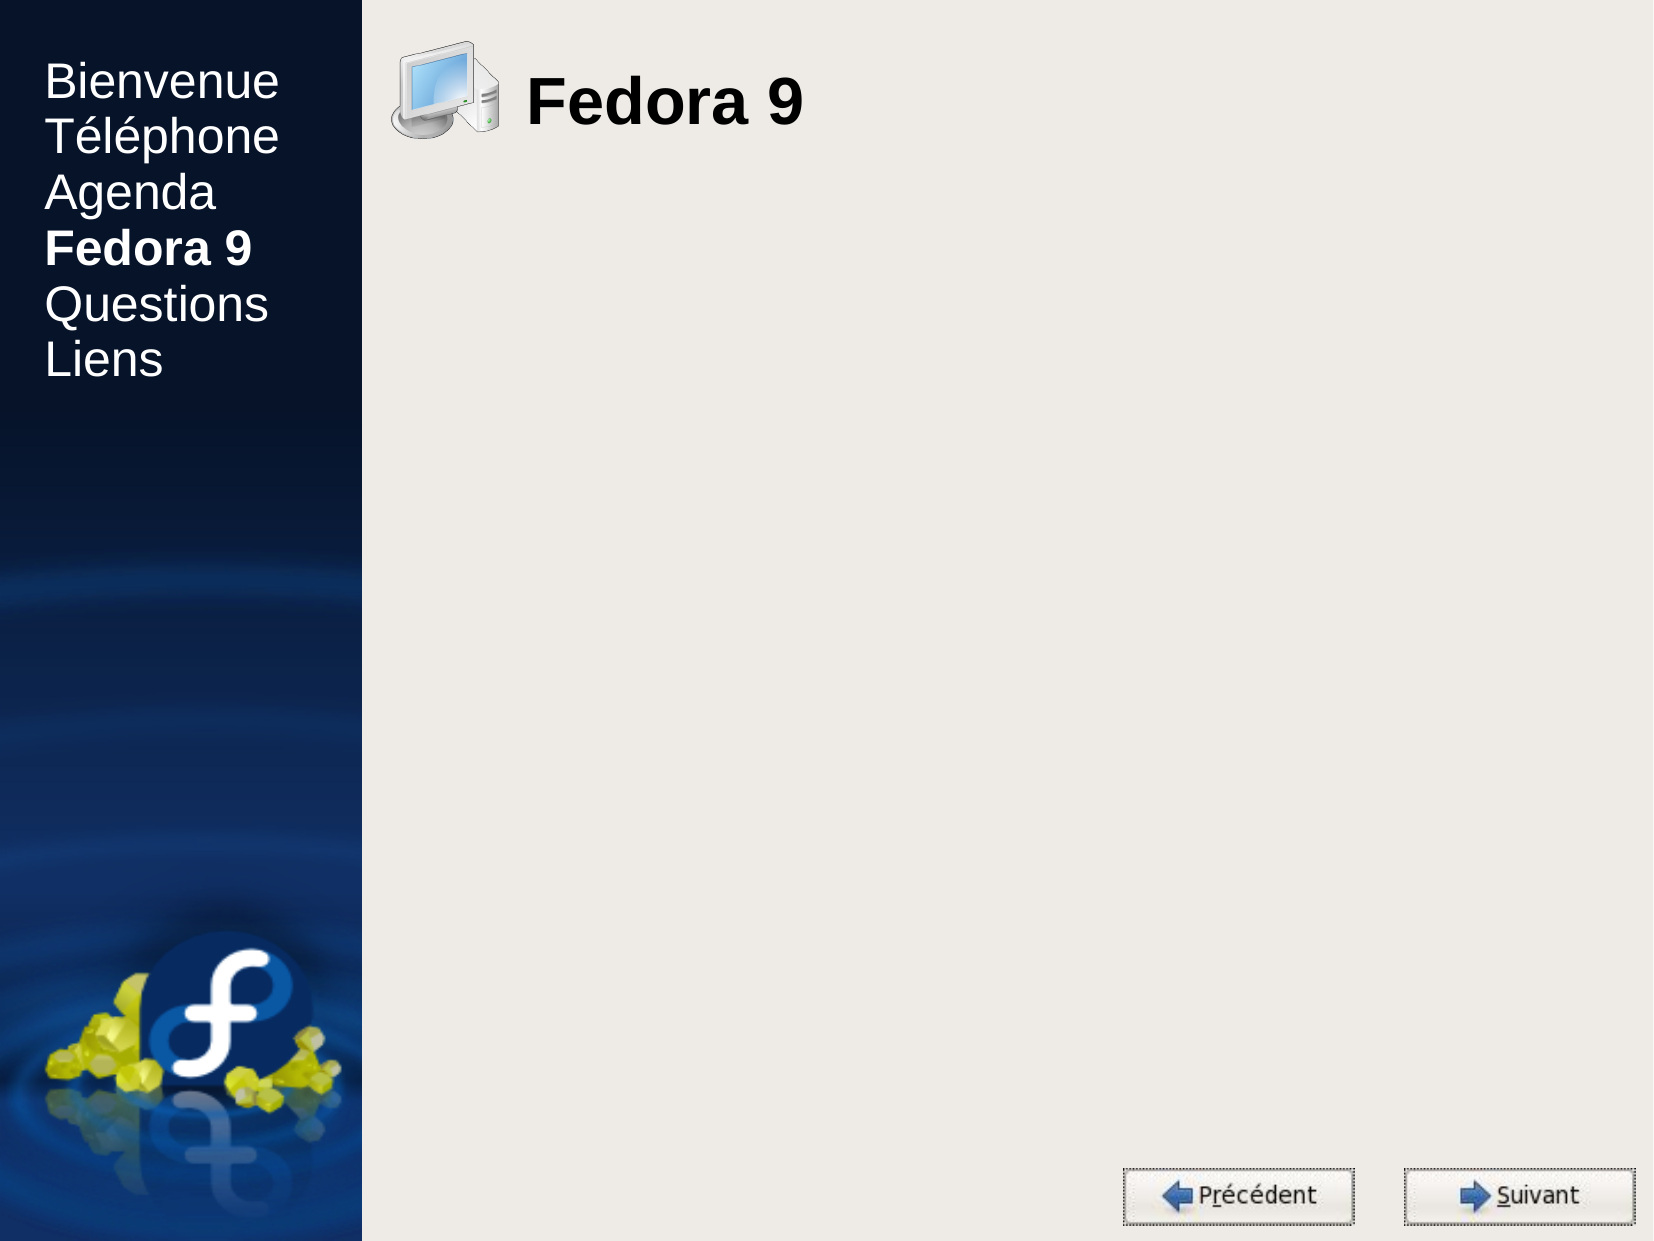

Bienvenue
Téléphone
Agenda
Fedora 9
Questions
Liens
# Agenda
Fedora 9